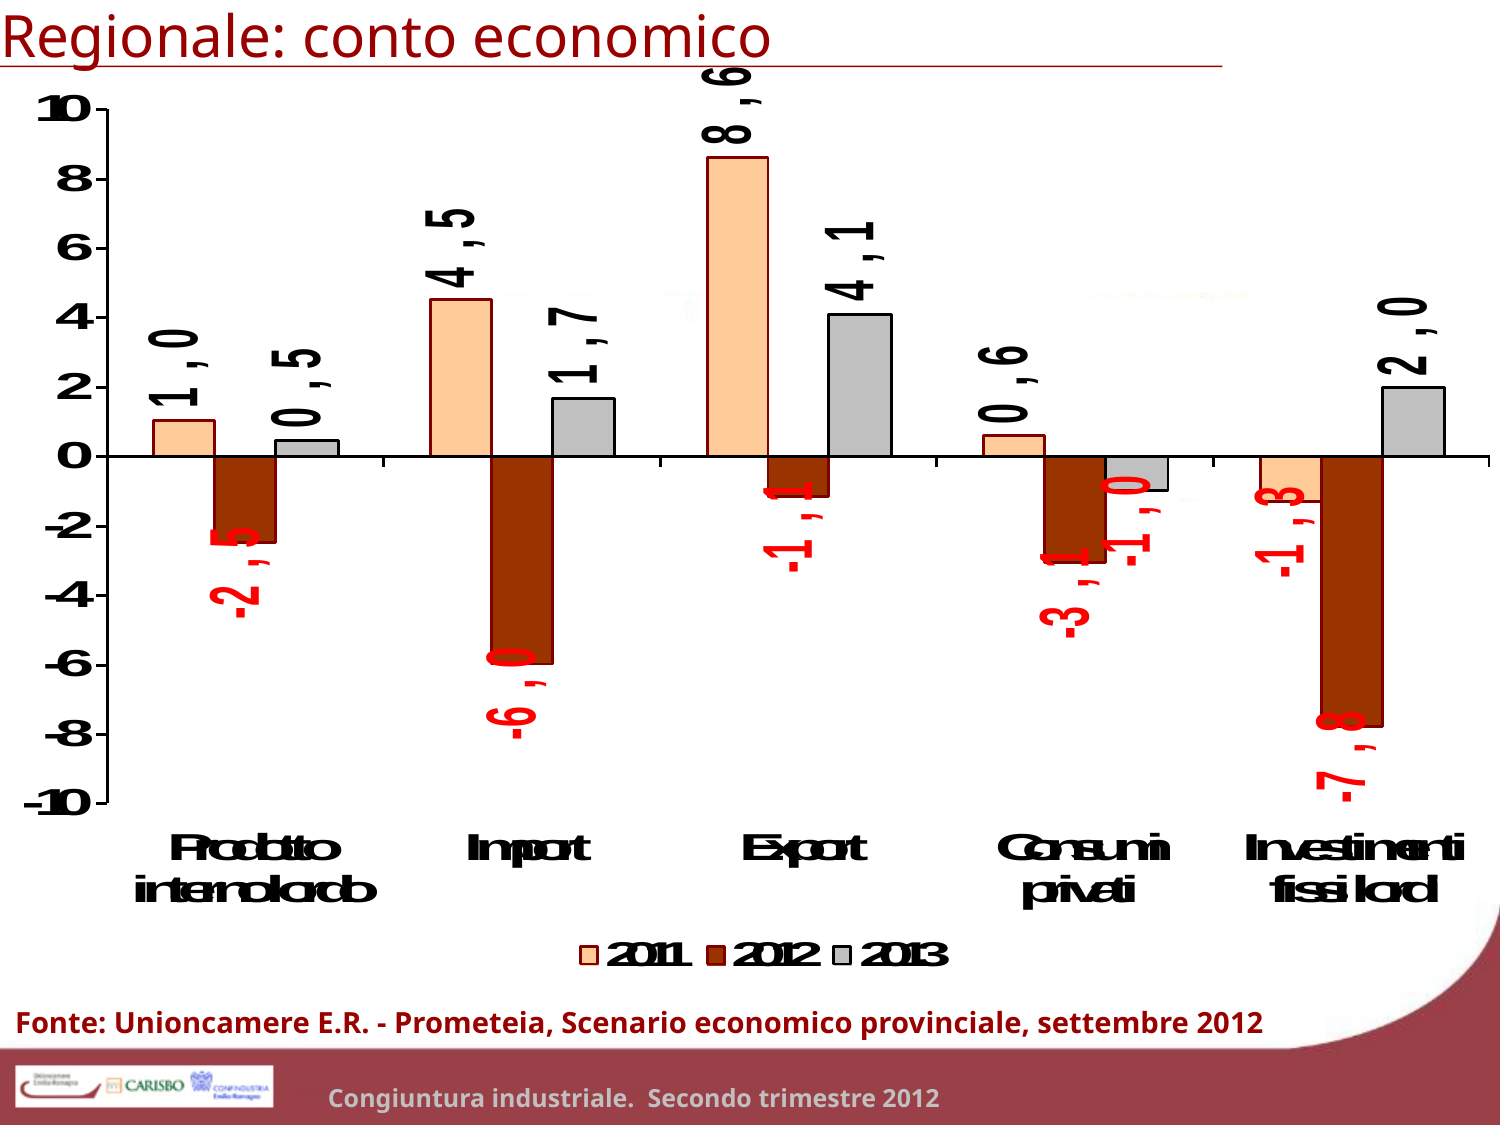

# Regionale: conto economico
Fonte: Unioncamere E.R. - Prometeia, Scenario economico provinciale, settembre 2012
Congiuntura industriale. Secondo trimestre 2012